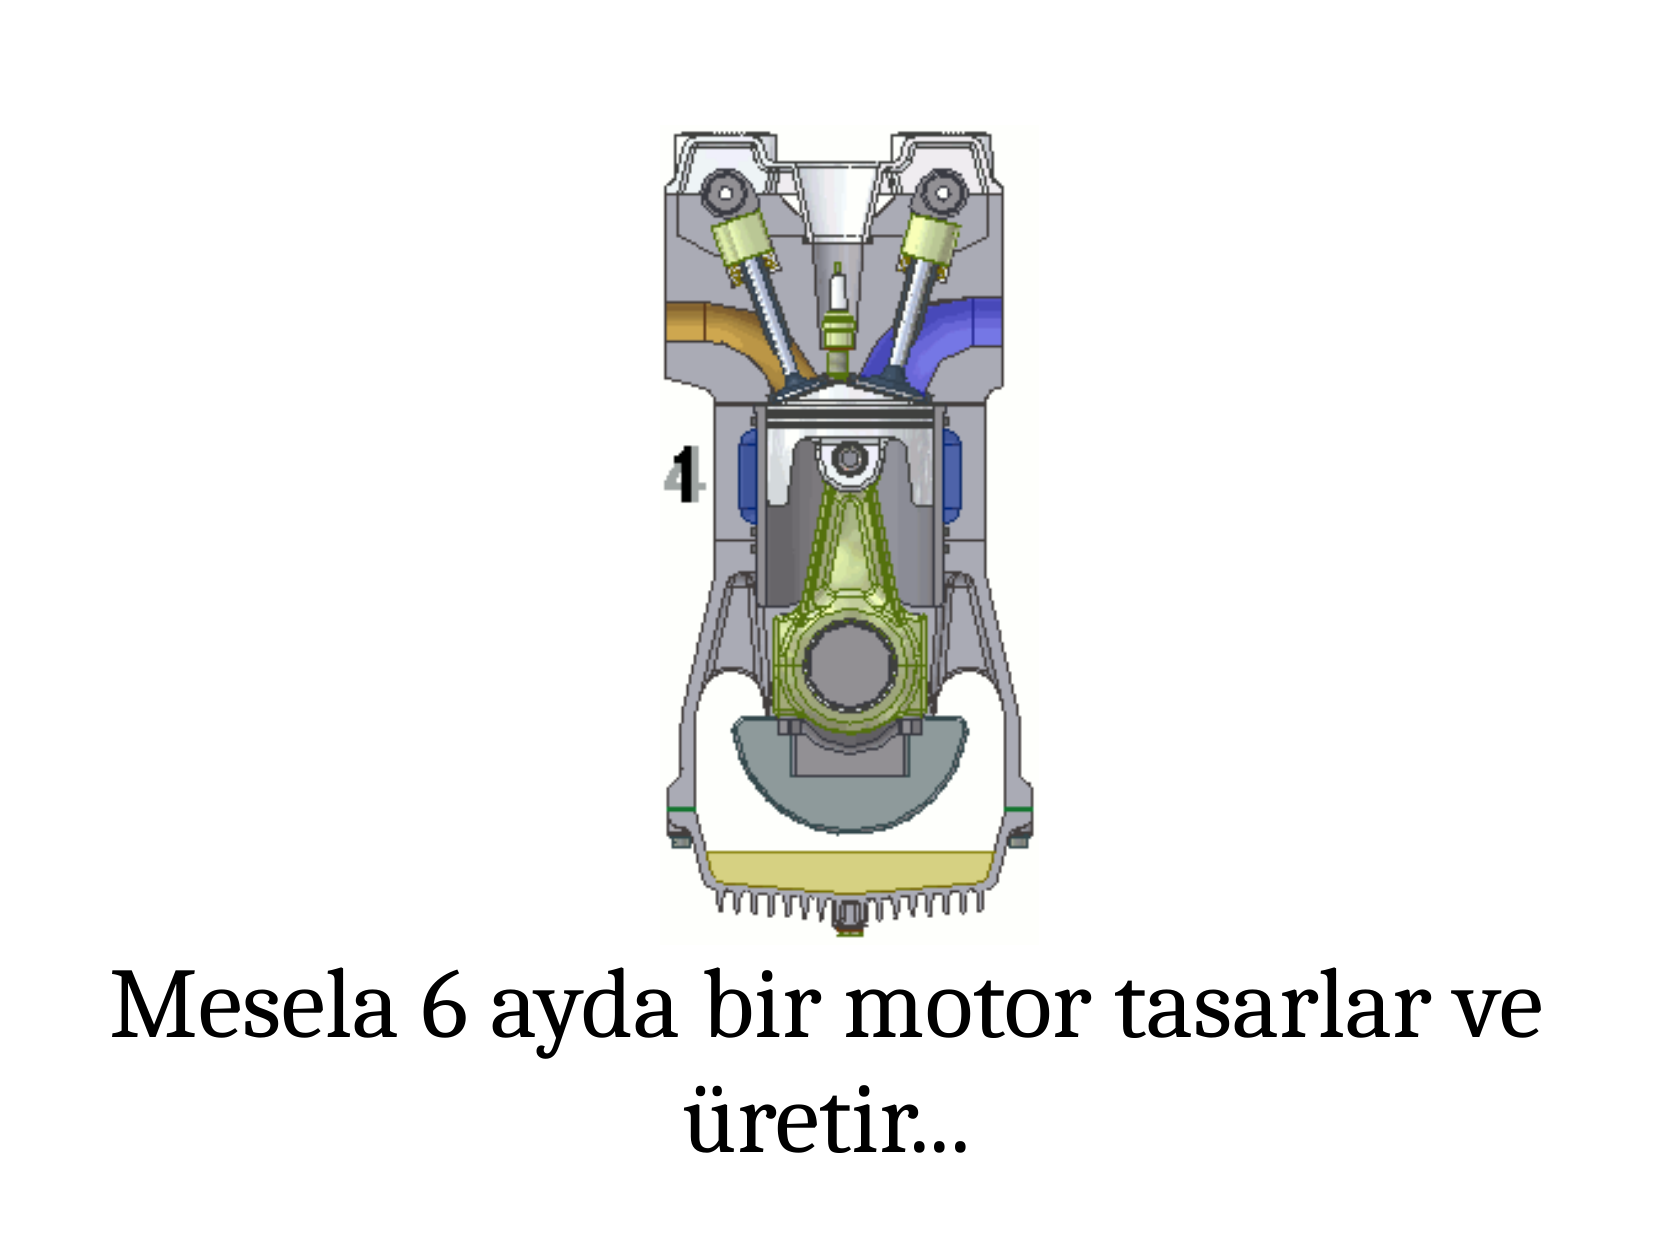

# Mesela 6 ayda bir motor tasarlar ve üretir...